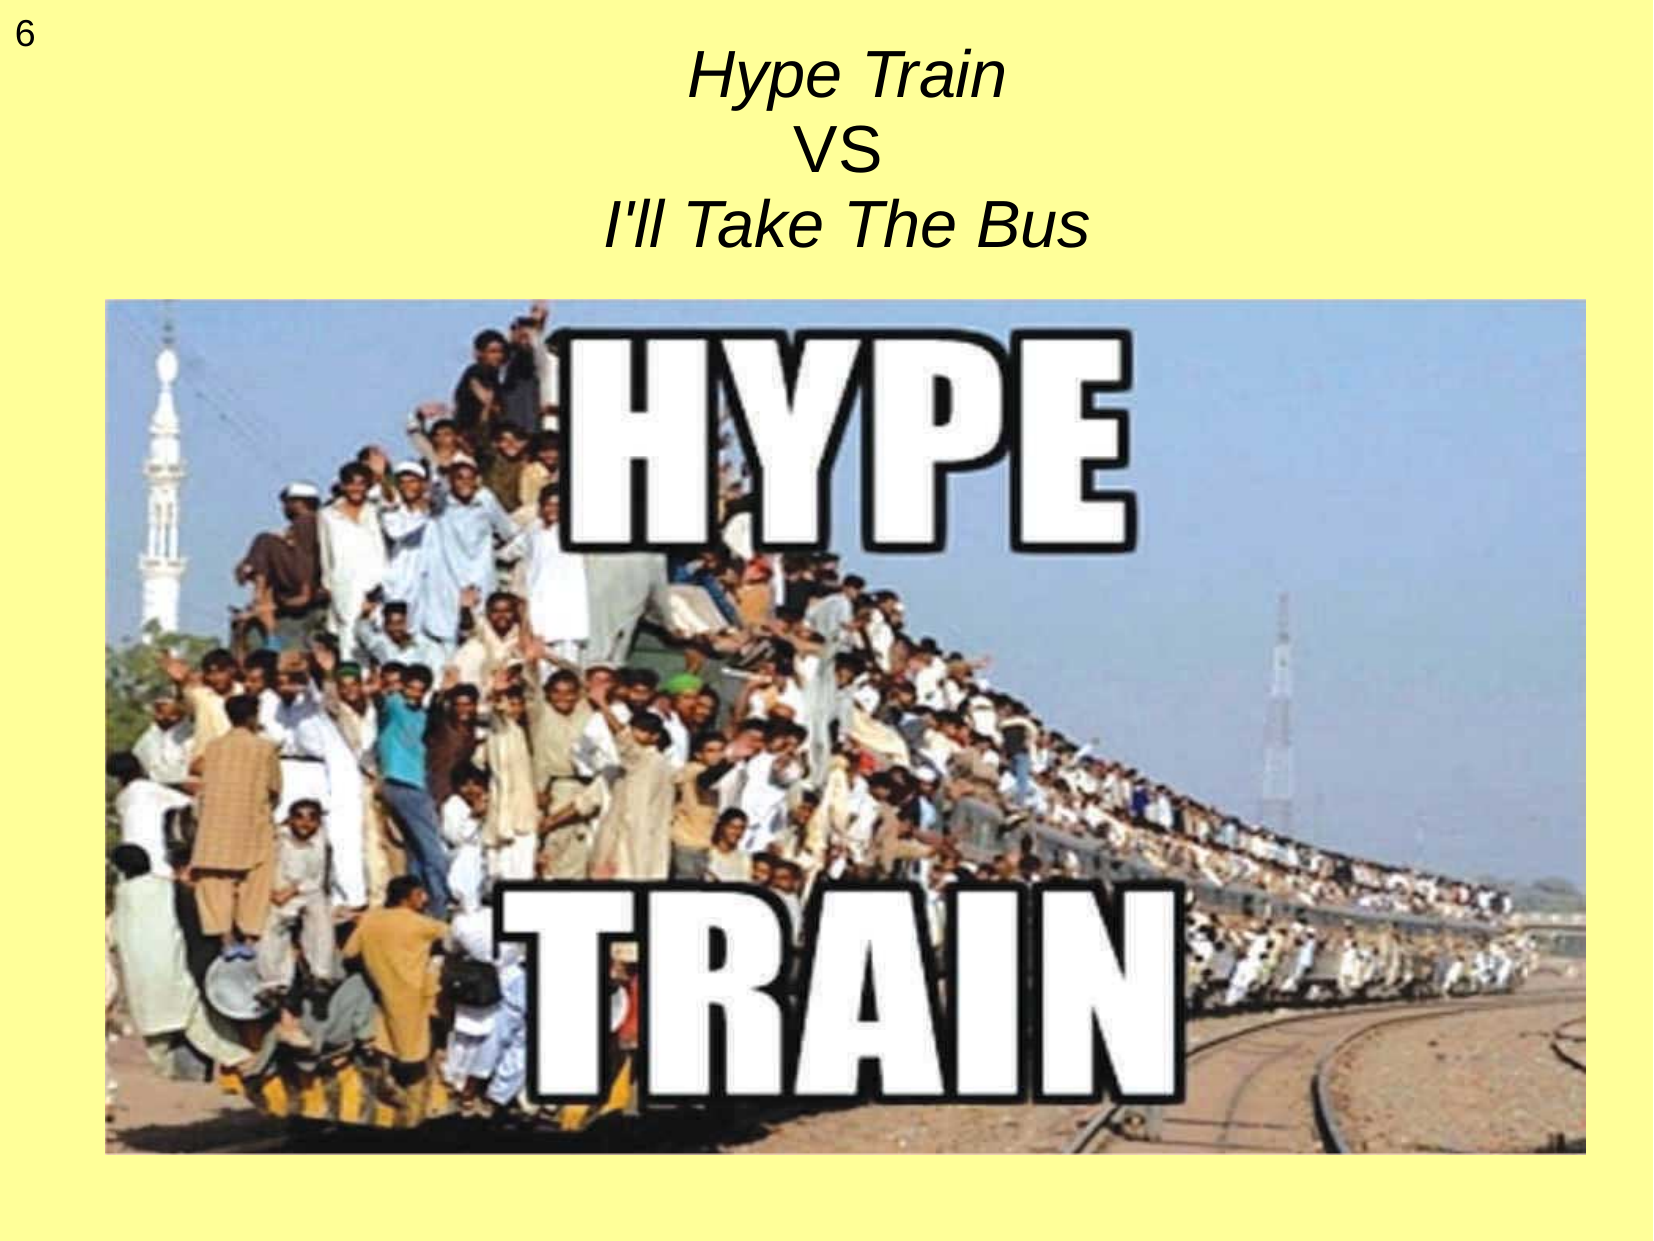

Hype Train
VS
I'll Take The Bus